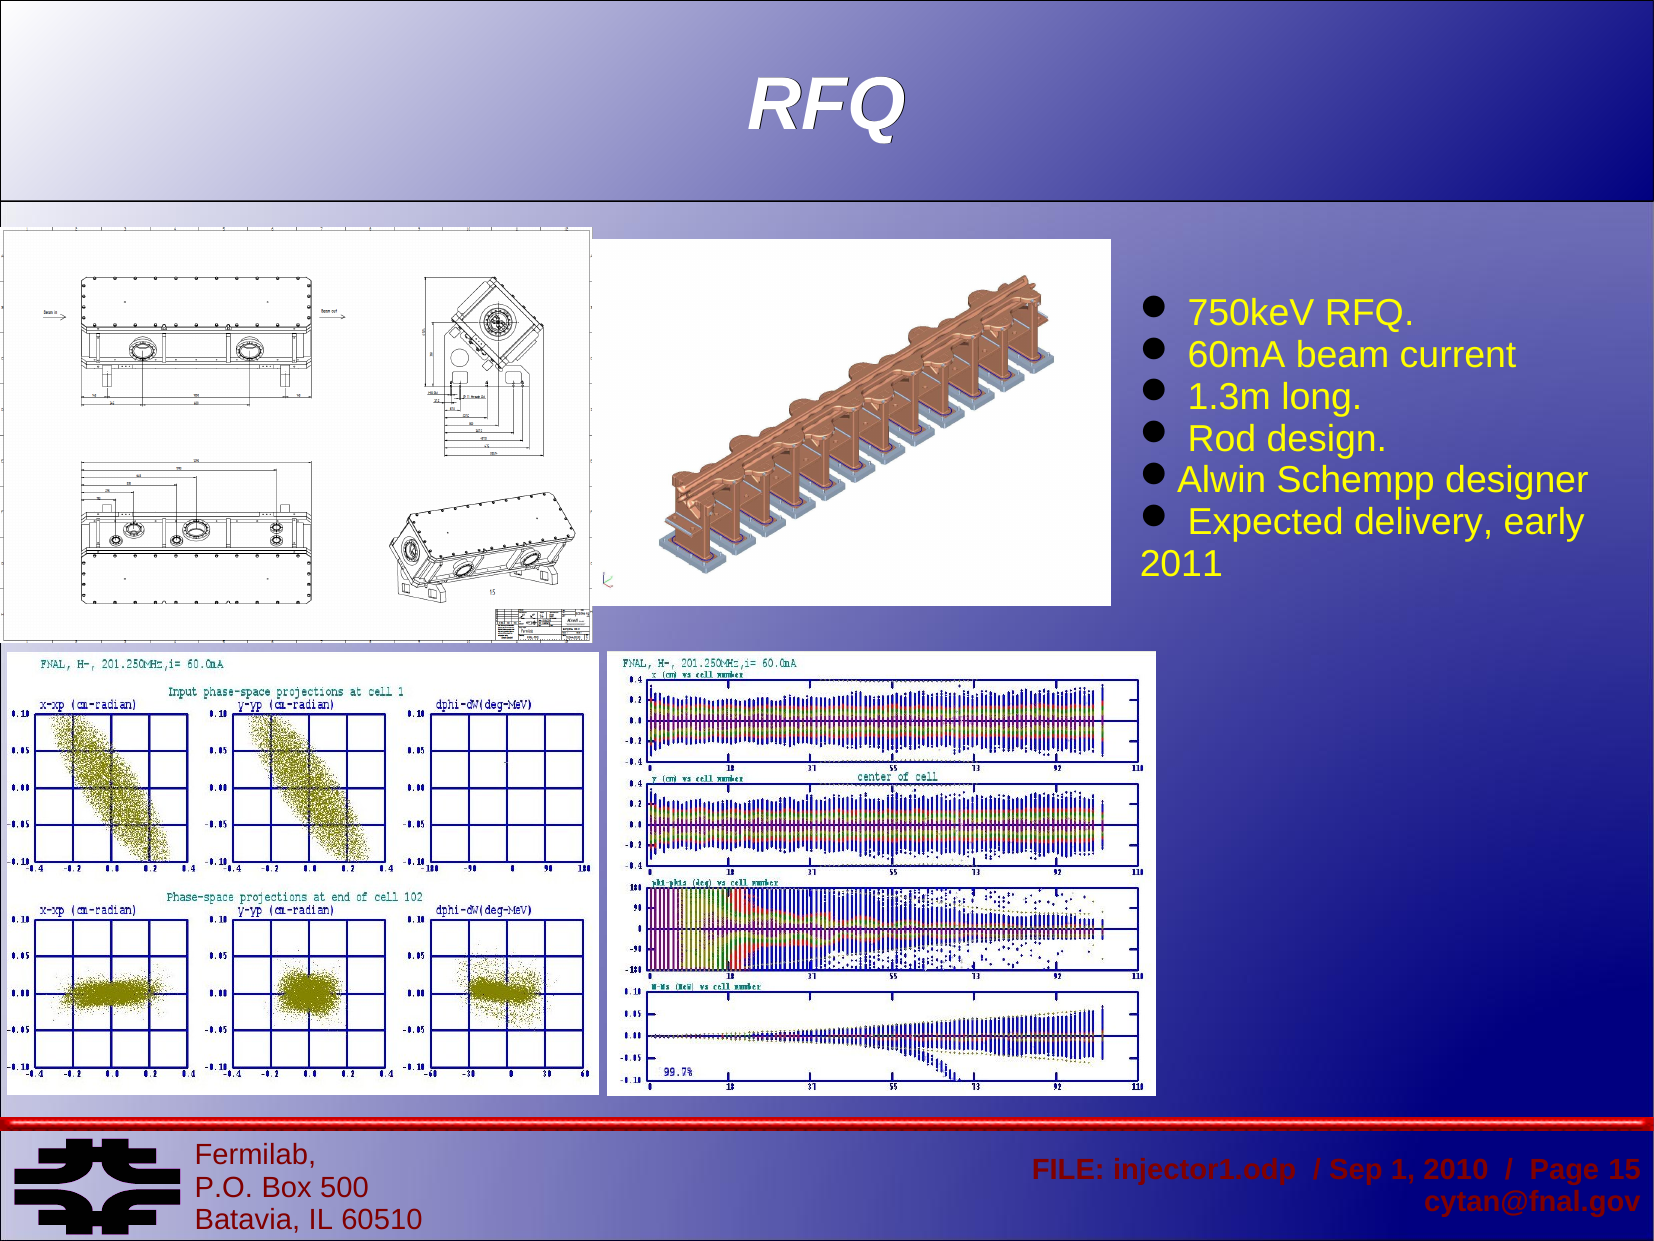

# RFQ
 750keV RFQ.
 60mA beam current
 1.3m long.
 Rod design.
Alwin Schempp designer
 Expected delivery, early 2011